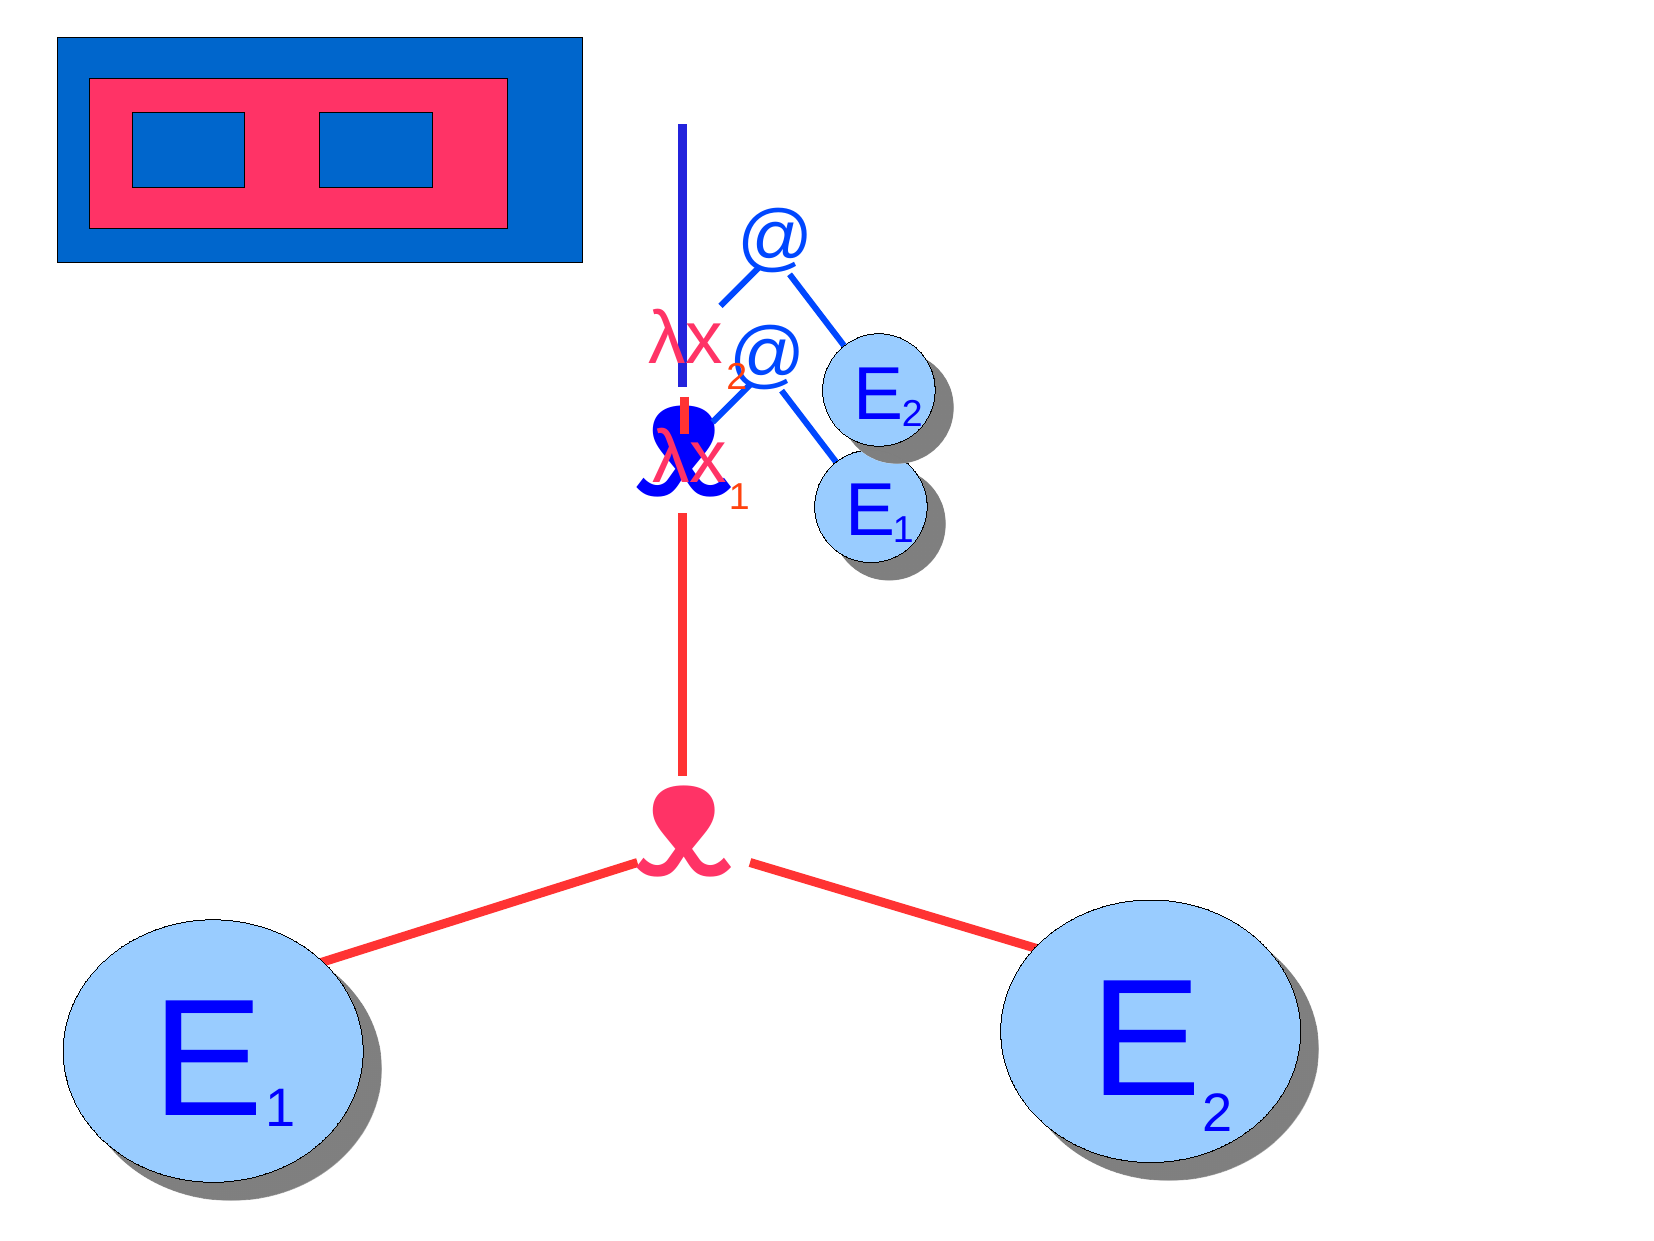

ᴥ
@
E
2
λx
2
@
E
1
λx
1
ᴥ
E
2
E
1
x
2
x
1